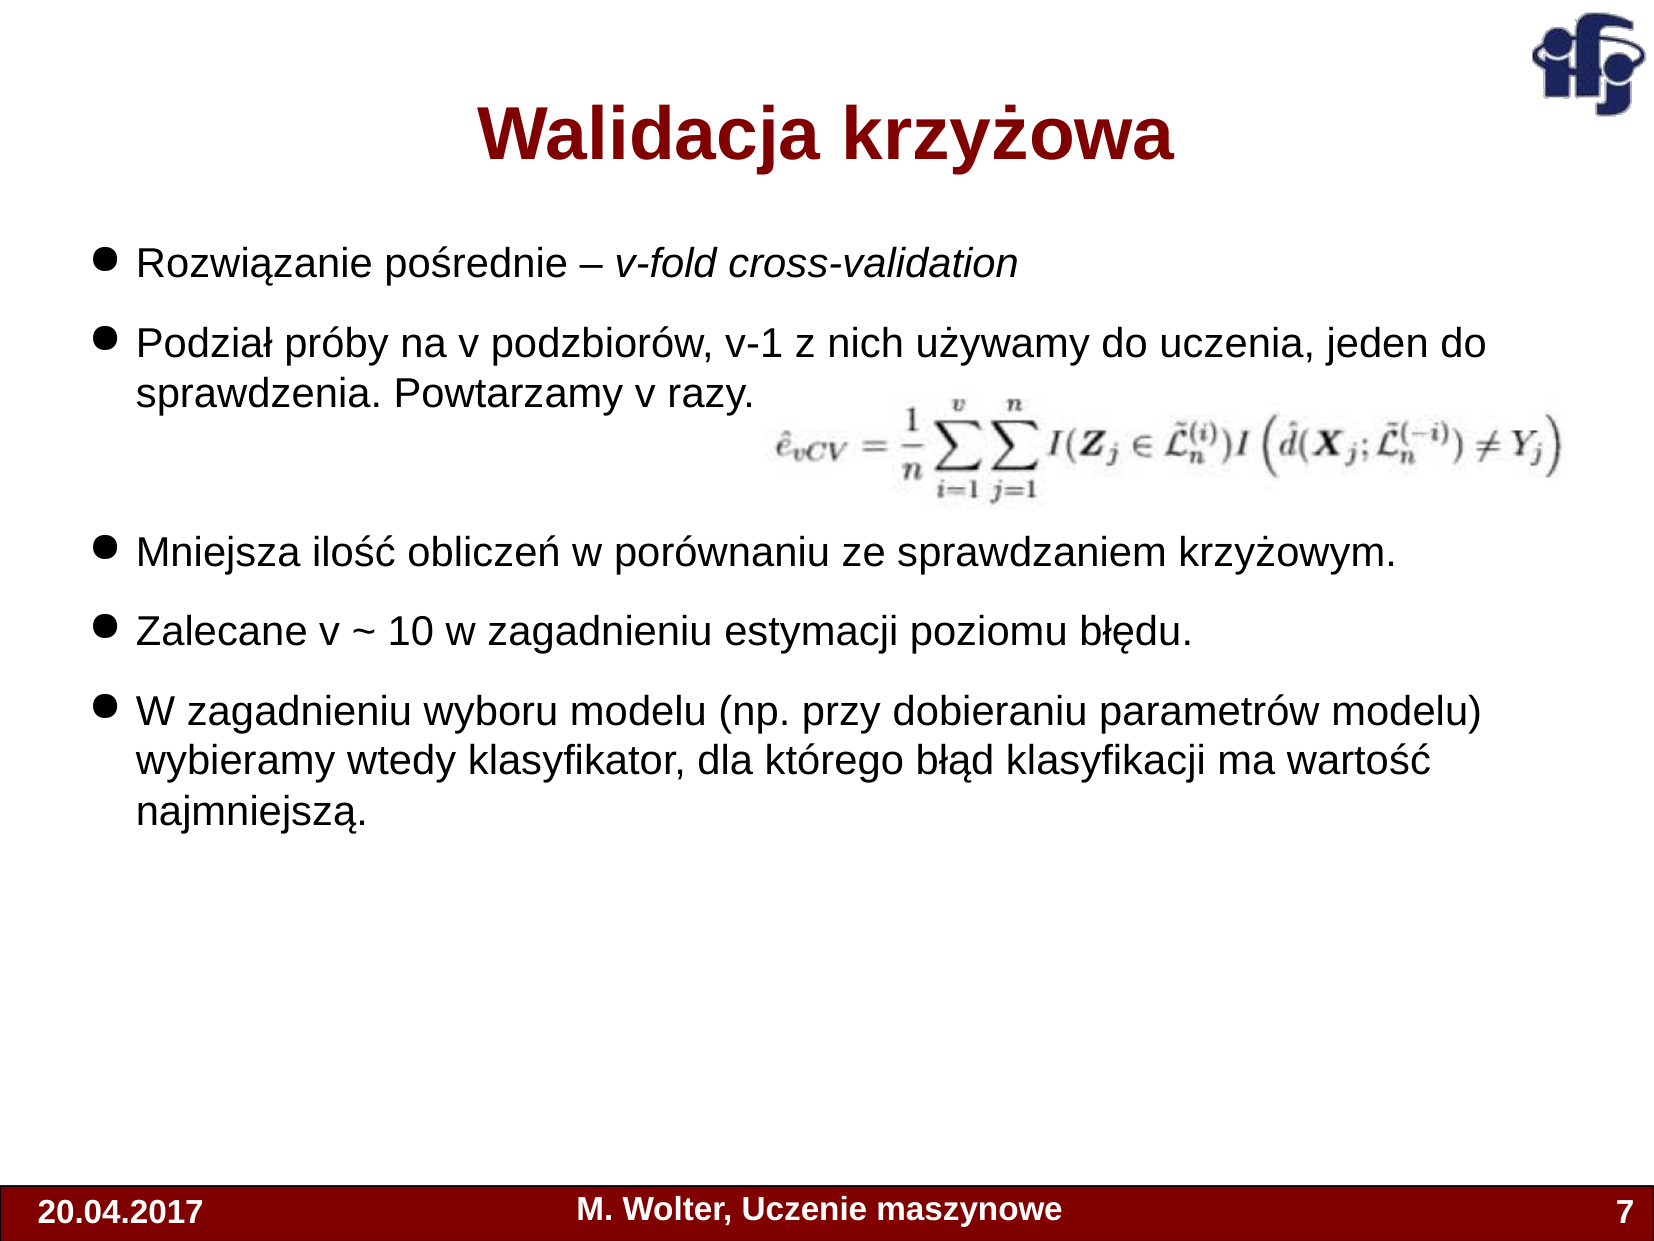

# Walidacja krzyżowa
Rozwiązanie pośrednie – v-fold cross-validation
Podział próby na v podzbiorów, v-1 z nich używamy do uczenia, jeden do sprawdzenia. Powtarzamy v razy.
Mniejsza ilość obliczeń w porównaniu ze sprawdzaniem krzyżowym.
Zalecane v ~ 10 w zagadnieniu estymacji poziomu błędu.
W zagadnieniu wyboru modelu (np. przy dobieraniu parametrów modelu) wybieramy wtedy klasyfikator, dla którego błąd klasyfikacji ma wartość najmniejszą.
9.03.2017
Machine Learning, M. Wolter